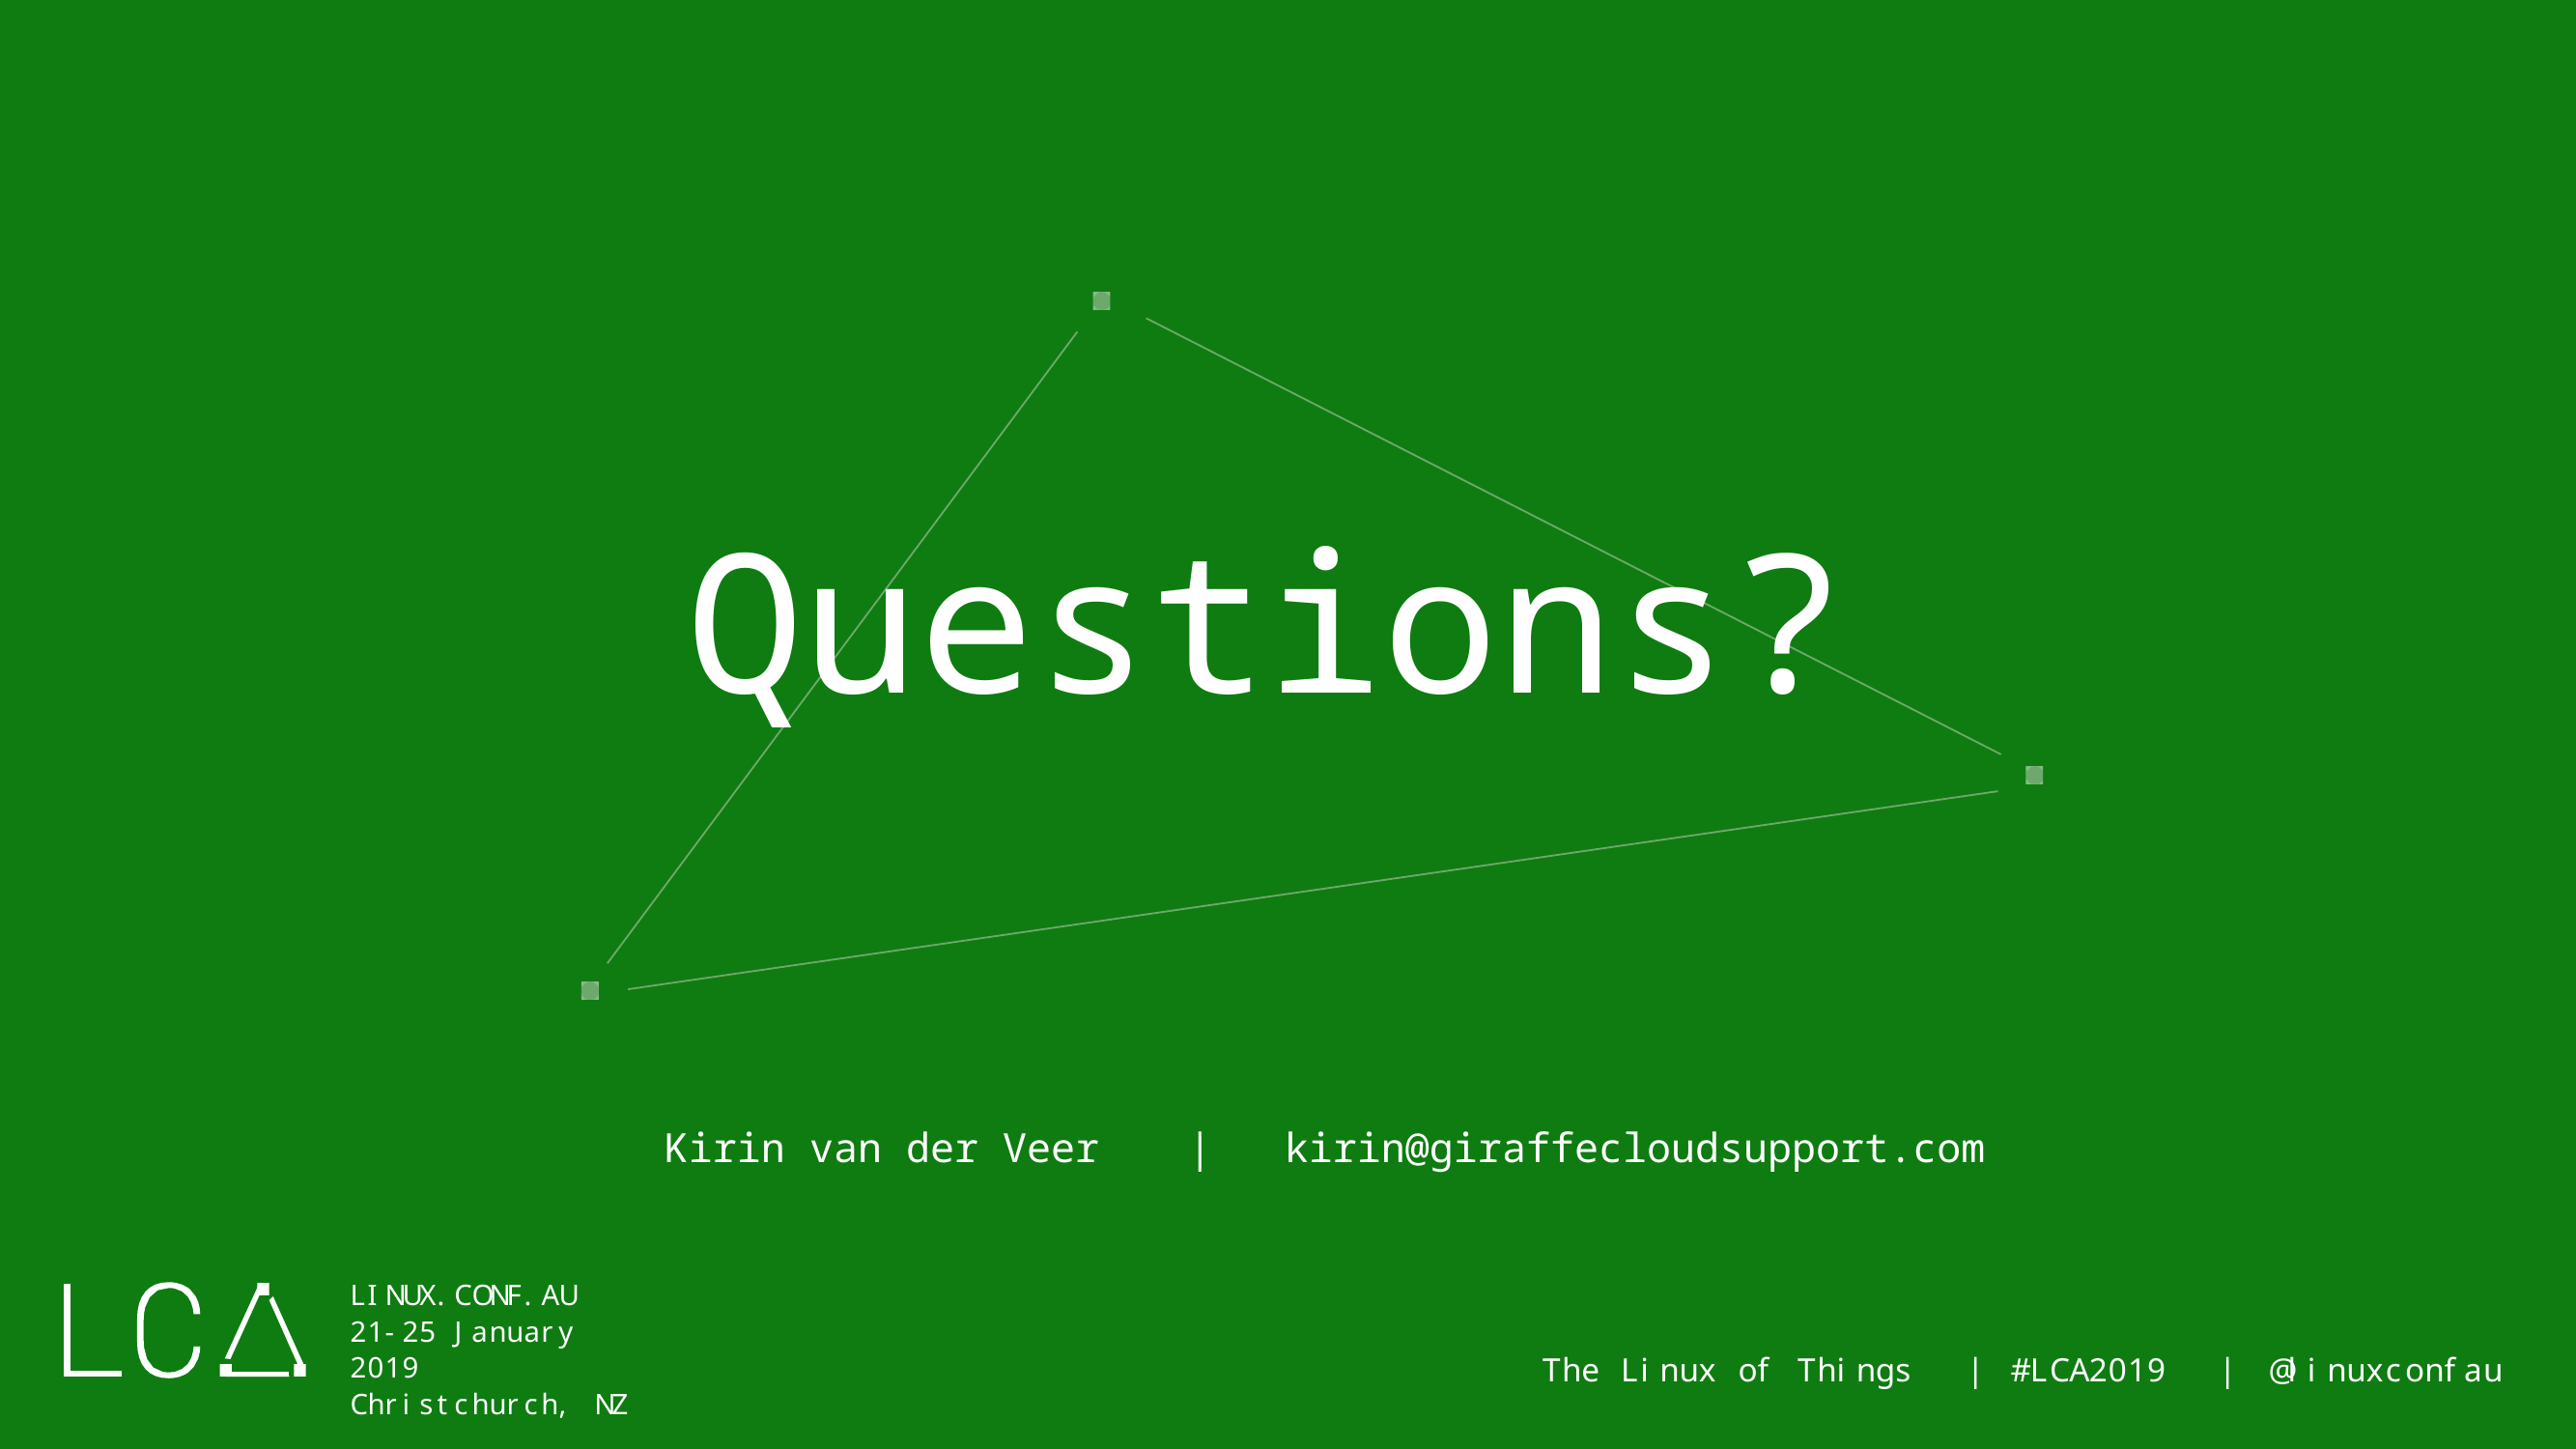

Questions?
Kirin van der Veer	 | kirin@giraffecloudsupport.com